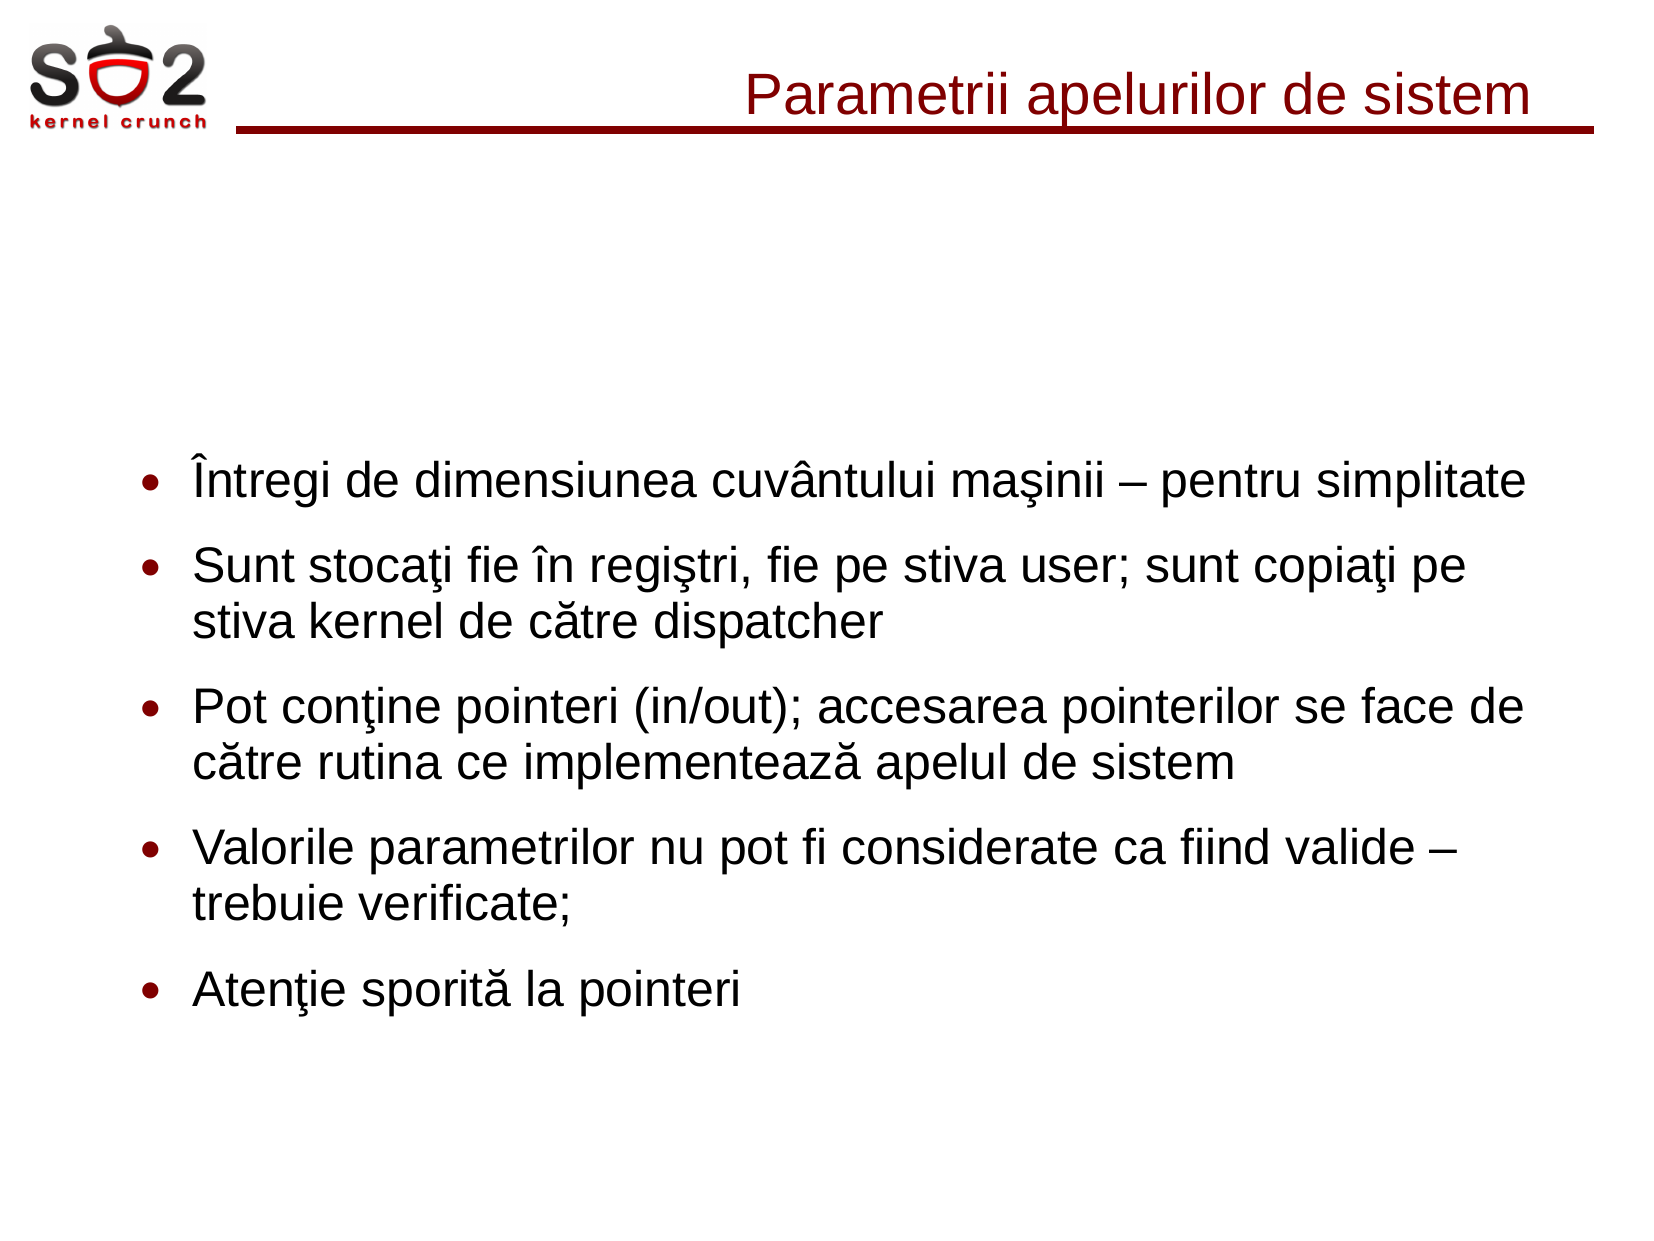

# Parametrii apelurilor de sistem
Întregi de dimensiunea cuvântului maşinii – pentru simplitate
Sunt stocaţi fie în regiştri, fie pe stiva user; sunt copiaţi pe stiva kernel de către dispatcher
Pot conţine pointeri (in/out); accesarea pointerilor se face de către rutina ce implementează apelul de sistem
Valorile parametrilor nu pot fi considerate ca fiind valide – trebuie verificate;
Atenţie sporită la pointeri